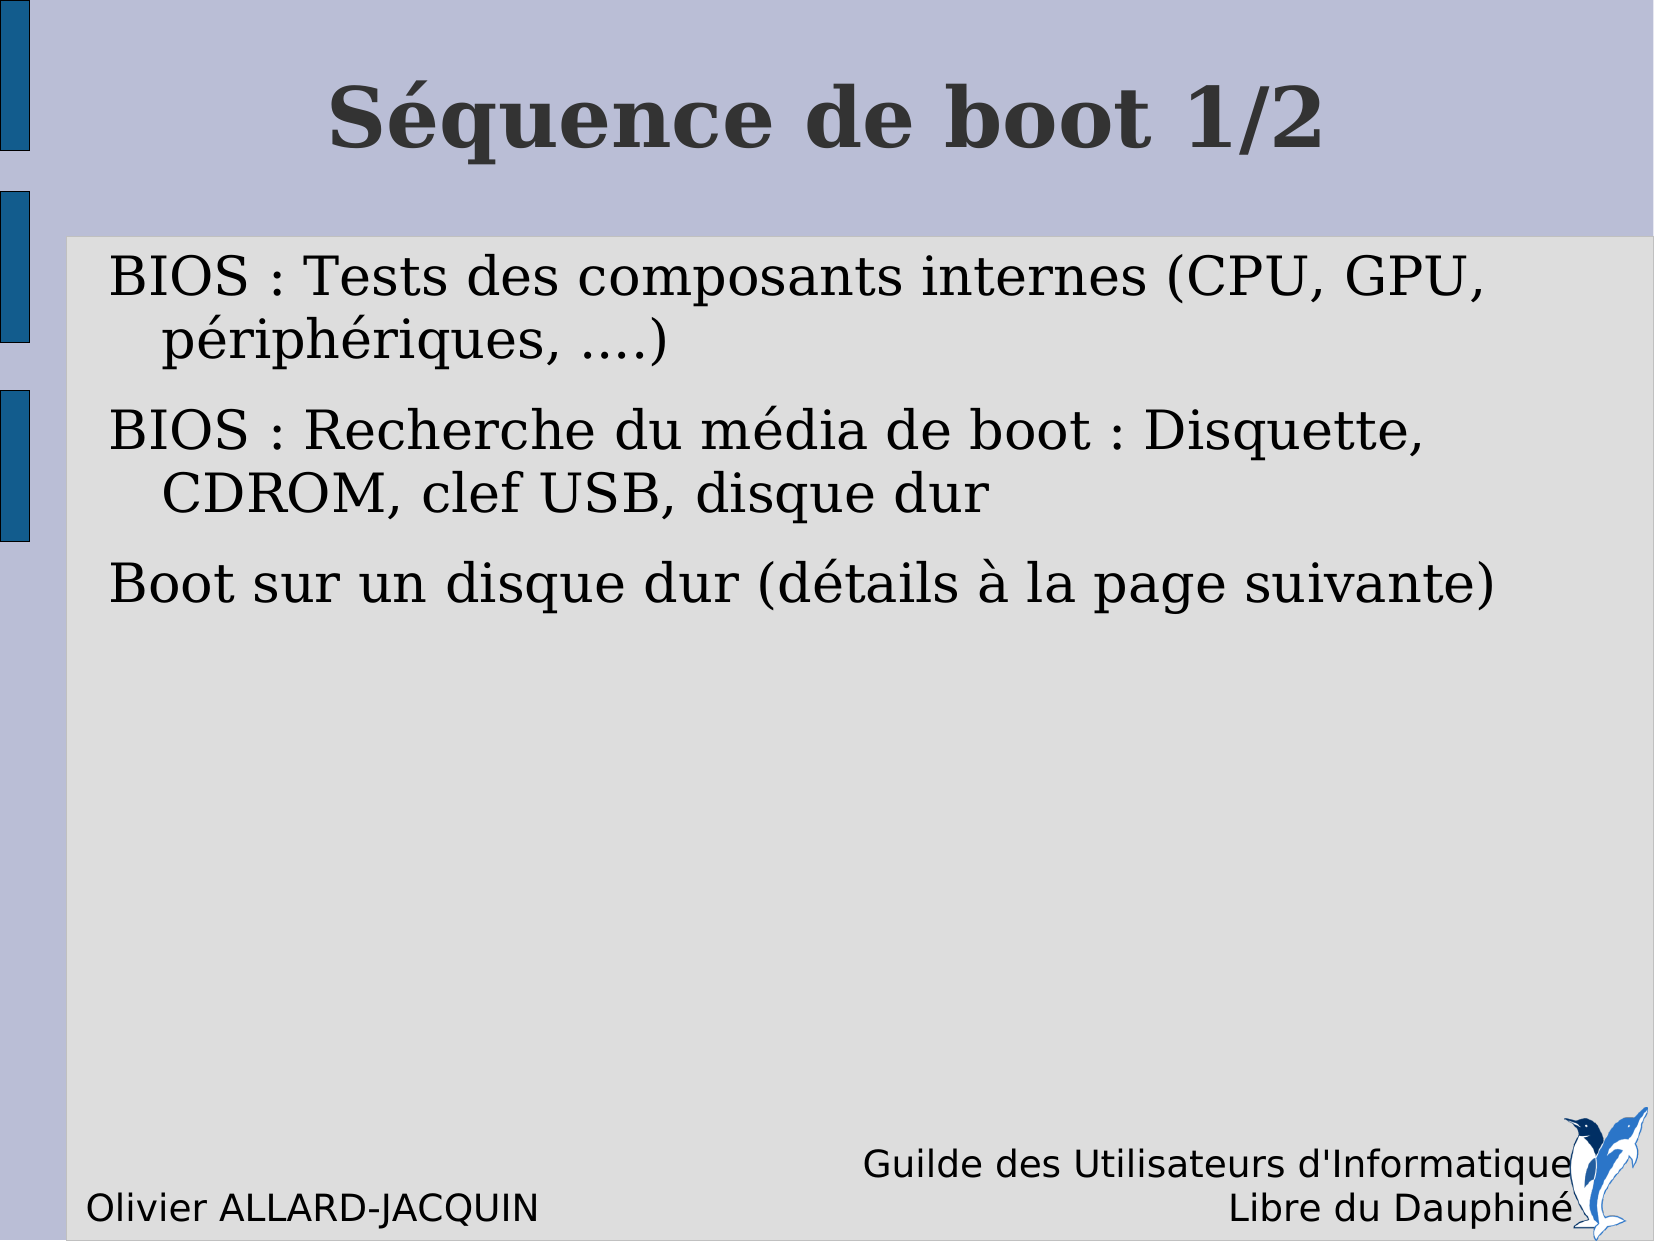

# Séquence de boot 1/2
BIOS : Tests des composants internes (CPU, GPU, périphériques, ....)
BIOS : Recherche du média de boot : Disquette, CDROM, clef USB, disque dur
Boot sur un disque dur (détails à la page suivante)